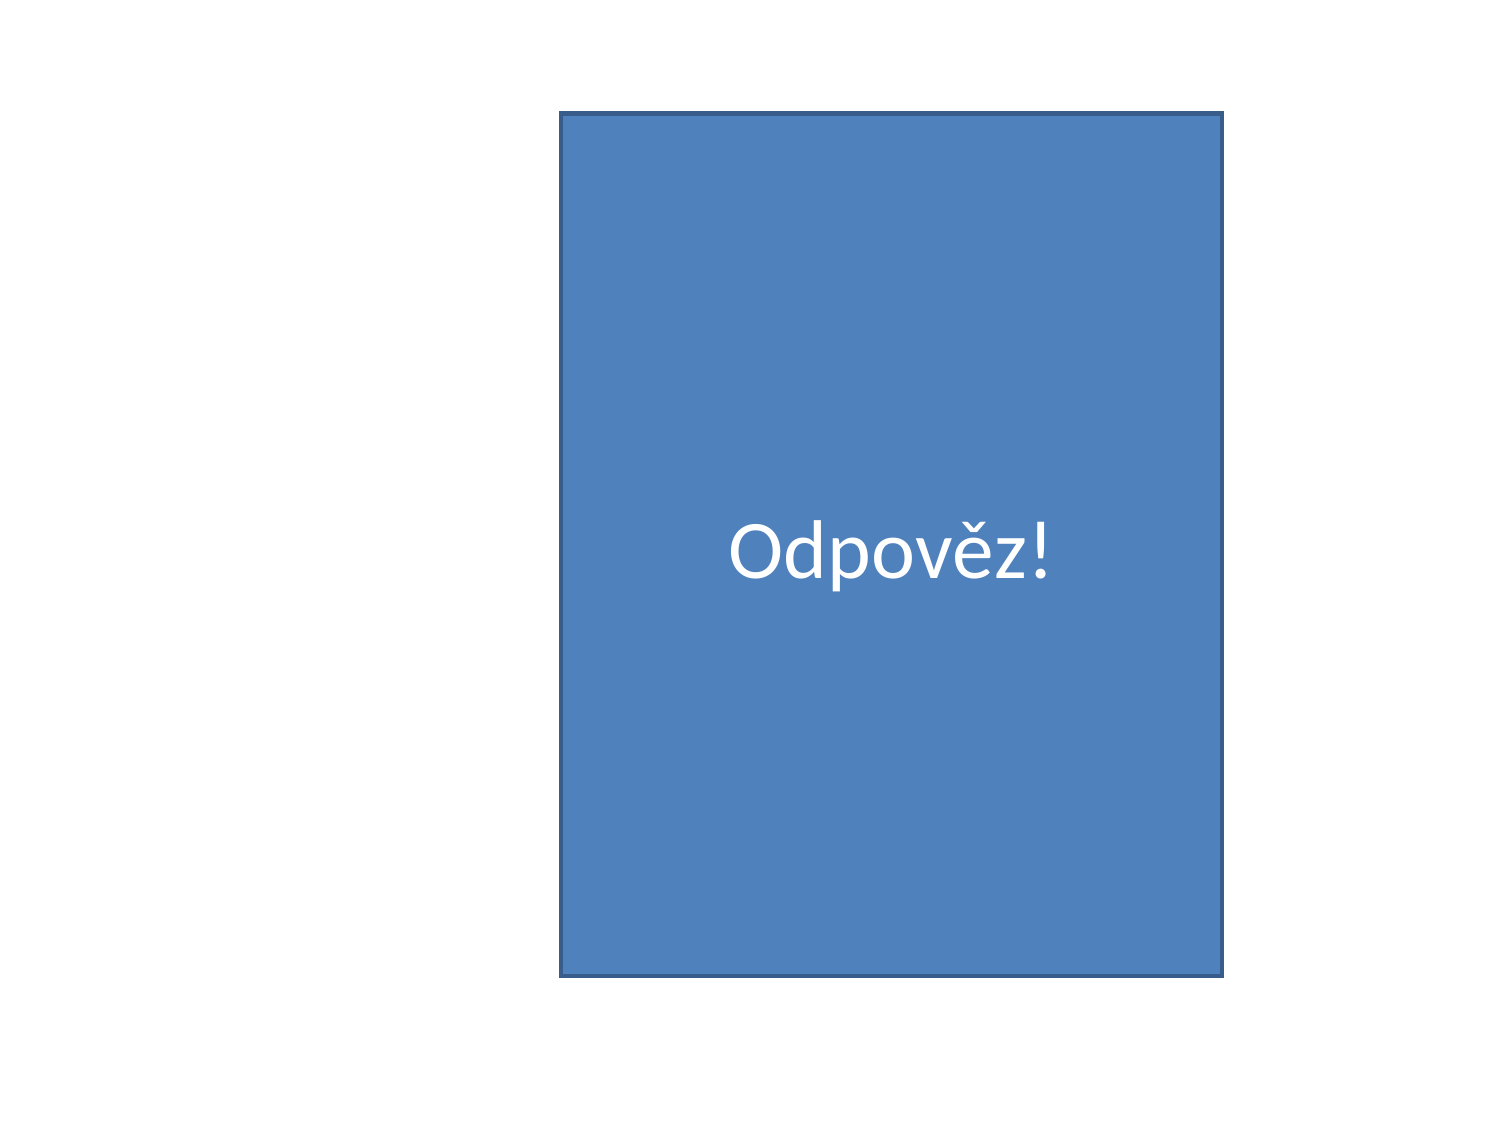

Odpověz!
Zjisti, z jaké látky je zhotovena
mísa, která má hmotnost
1 200 g a objem 500 cm ?
3
3